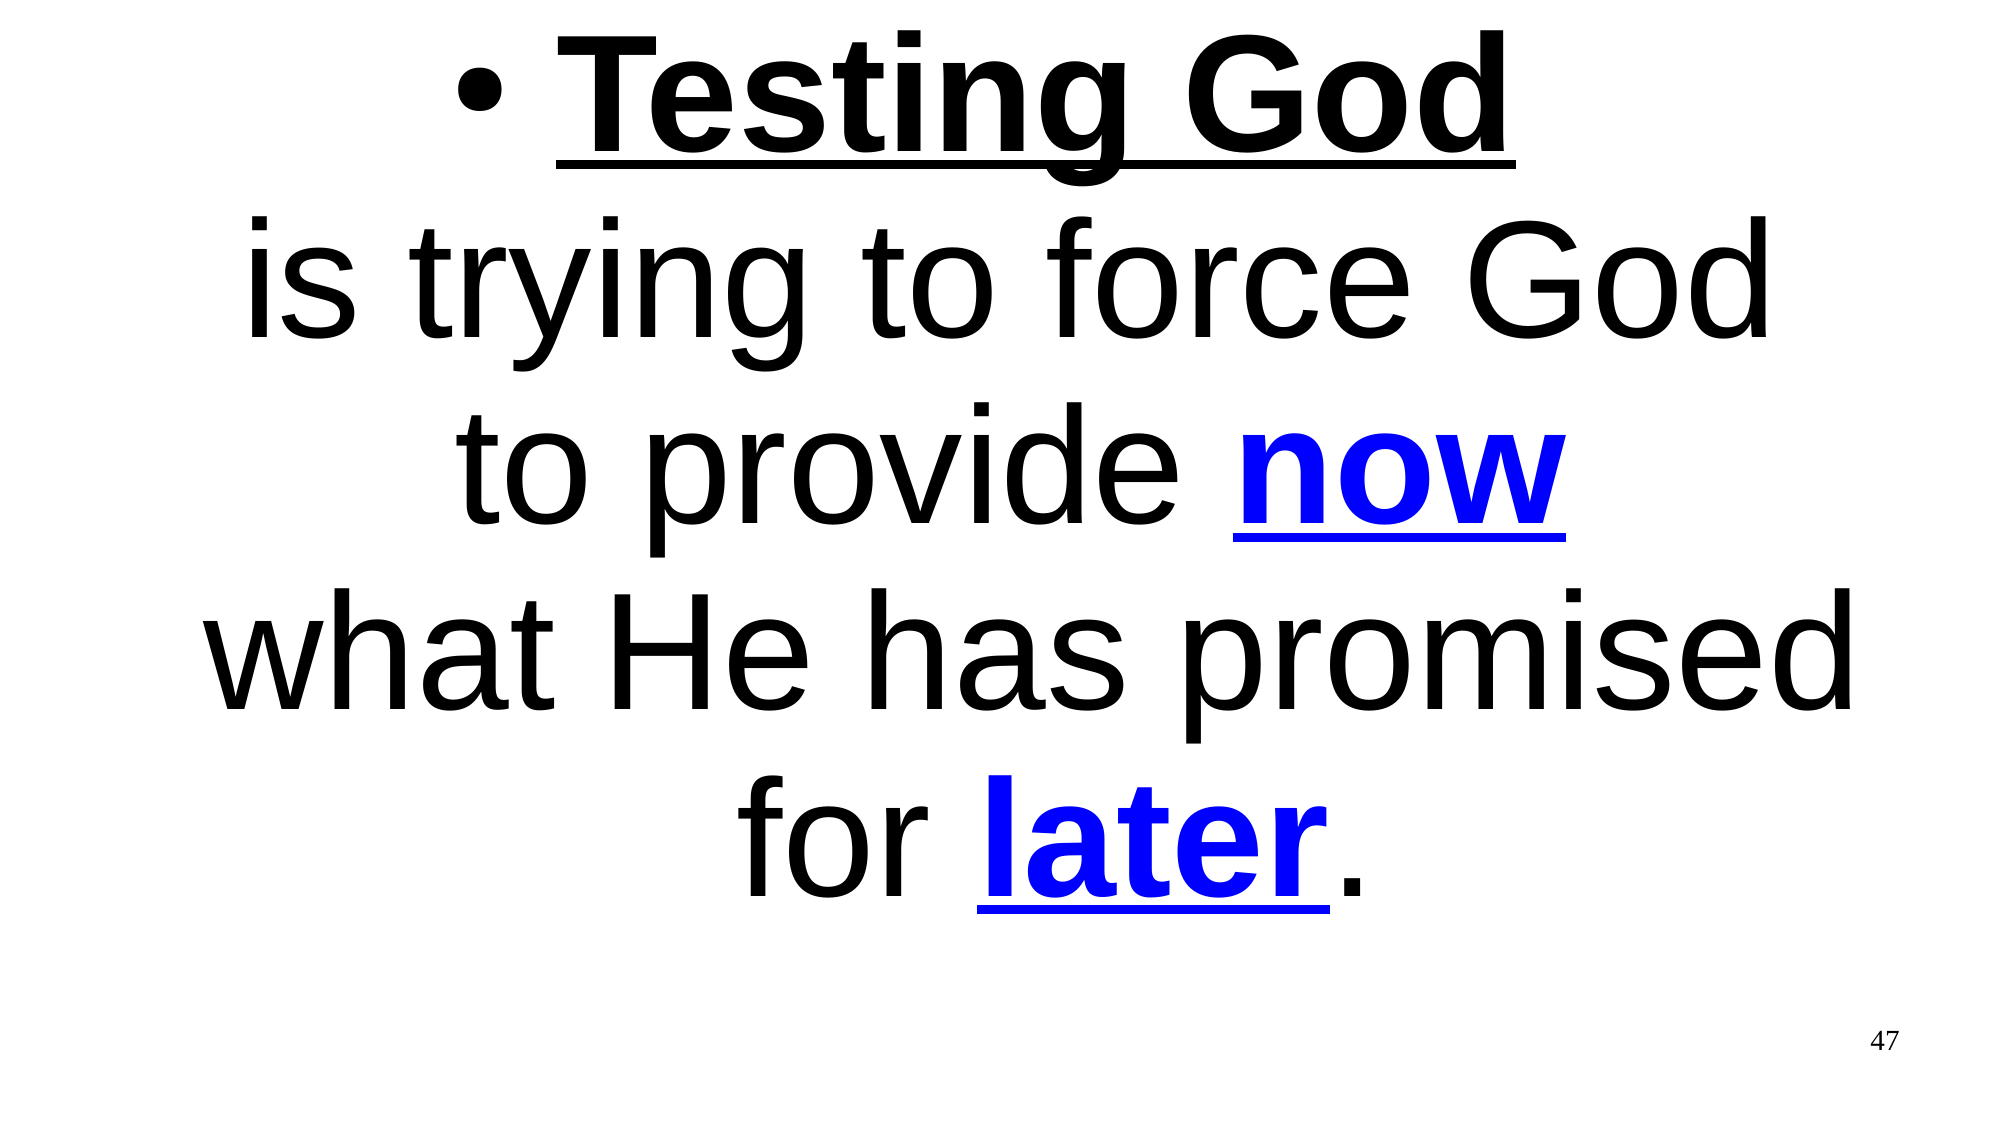

# Testing God is trying to force God to provide now what He has promised for later.
47